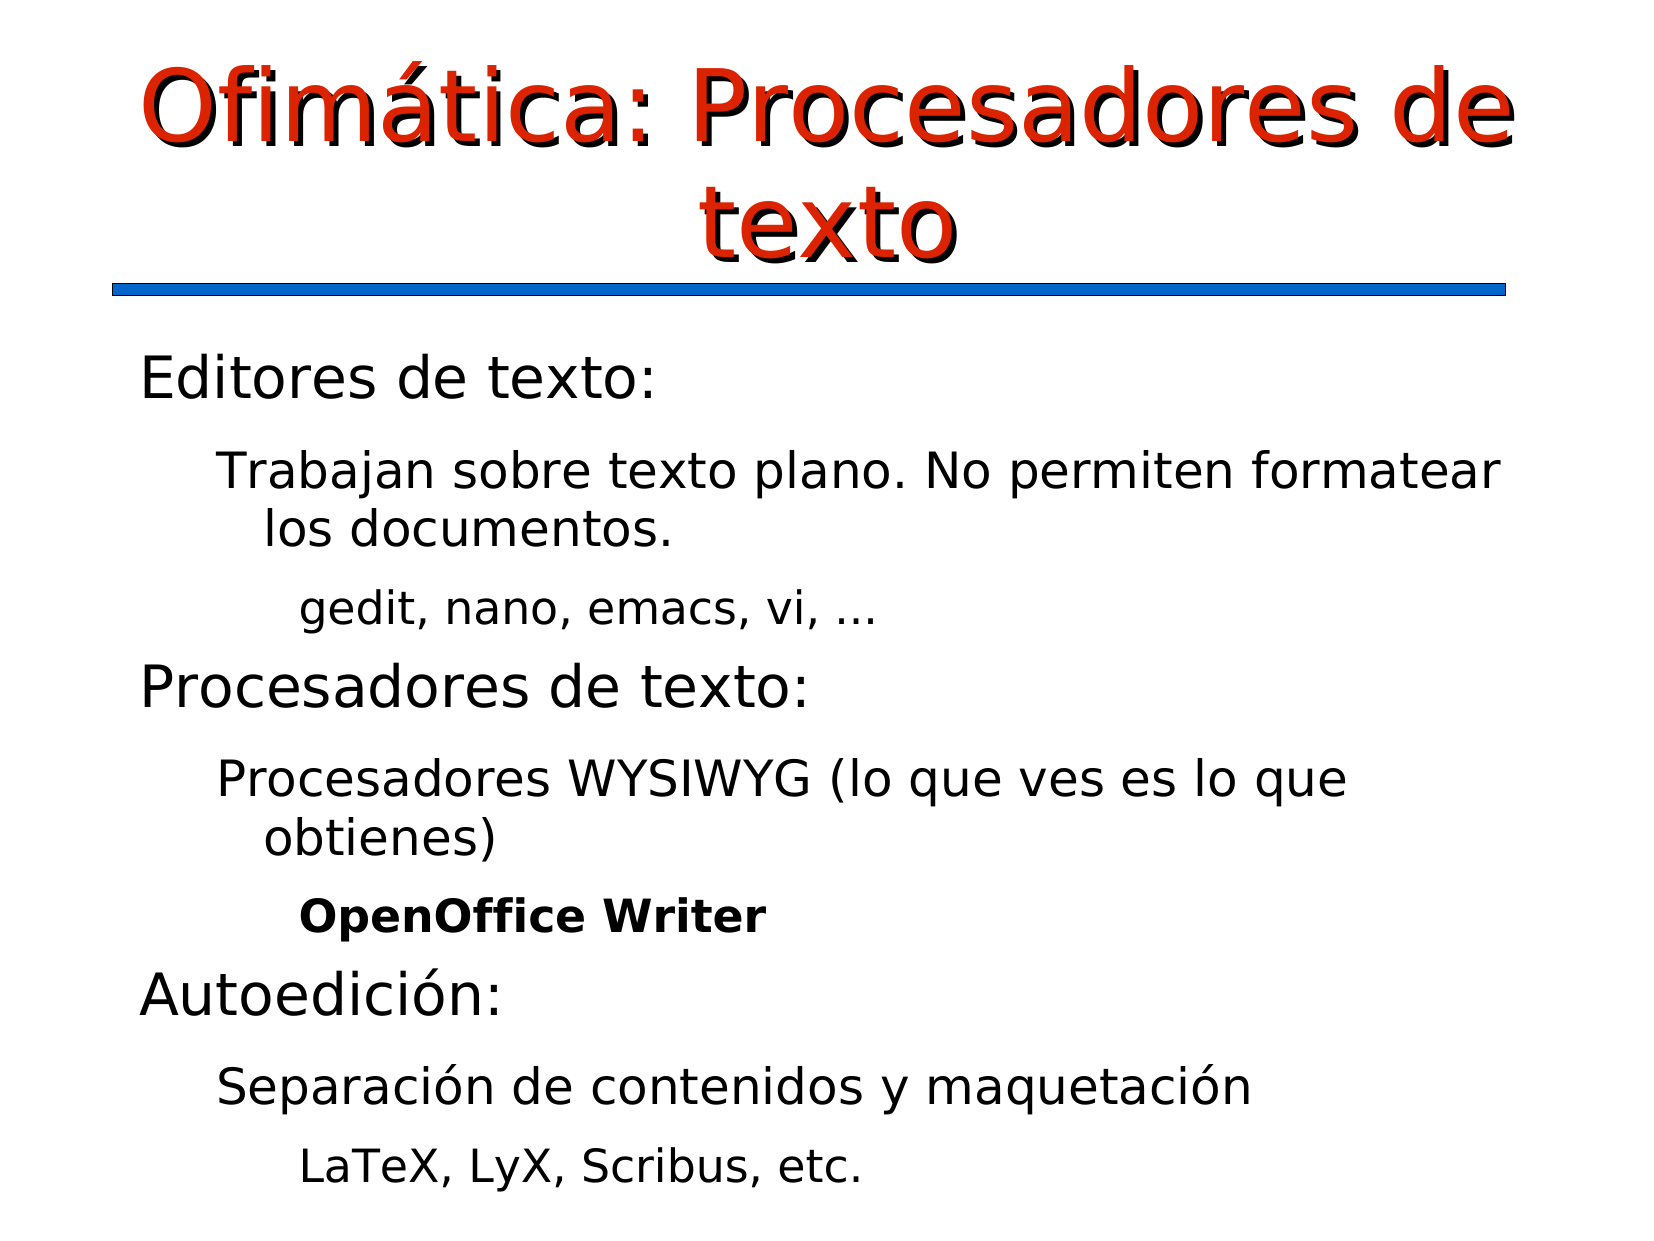

# Ofimática: Procesadores de texto
Editores de texto:
Trabajan sobre texto plano. No permiten formatear los documentos.
gedit, nano, emacs, vi, ...
Procesadores de texto:
Procesadores WYSIWYG (lo que ves es lo que obtienes)
OpenOffice Writer
Autoedición:
Separación de contenidos y maquetación
LaTeX, LyX, Scribus, etc.